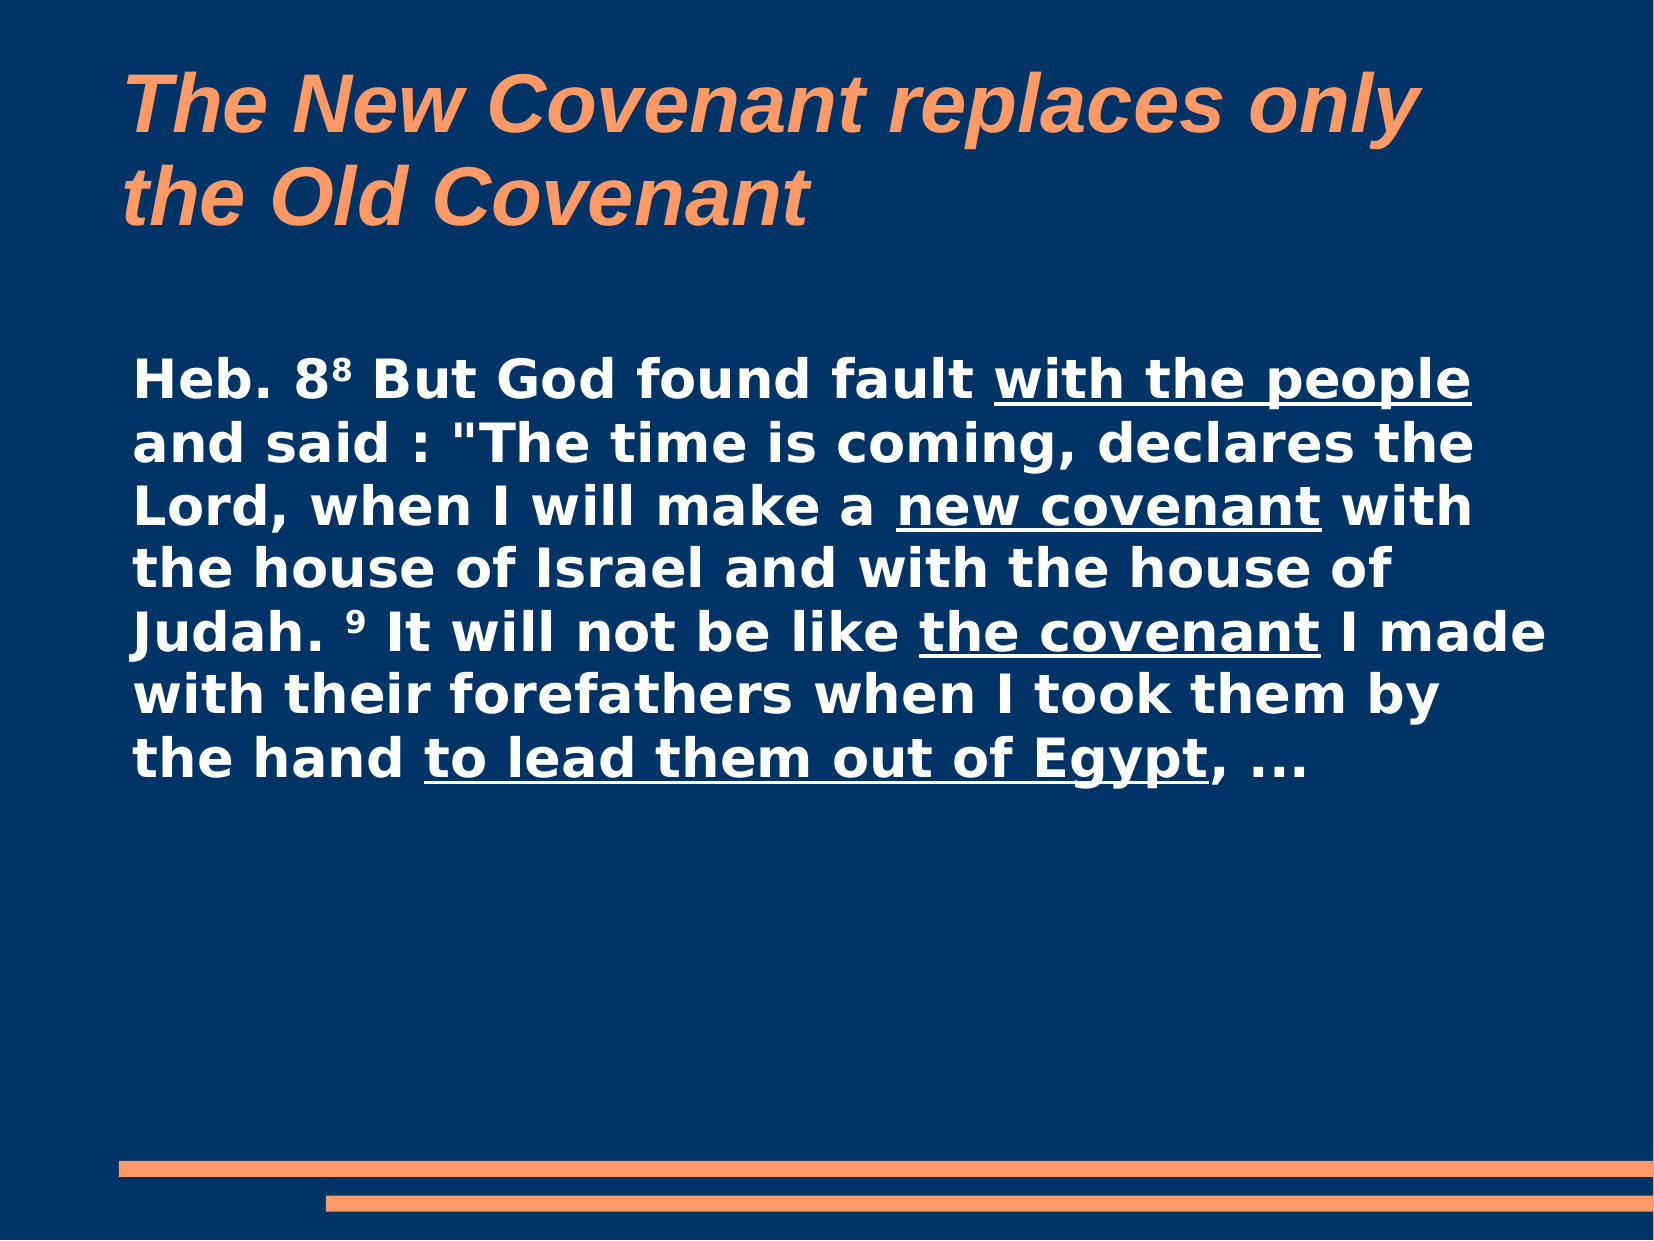

# The New Covenant replaces only the Old Covenant
Heb. 88 But God found fault with the people and said : "The time is coming, declares the Lord, when I will make a new covenant with the house of Israel and with the house of Judah. 9 It will not be like the covenant I made with their forefathers when I took them by the hand to lead them out of Egypt, ...